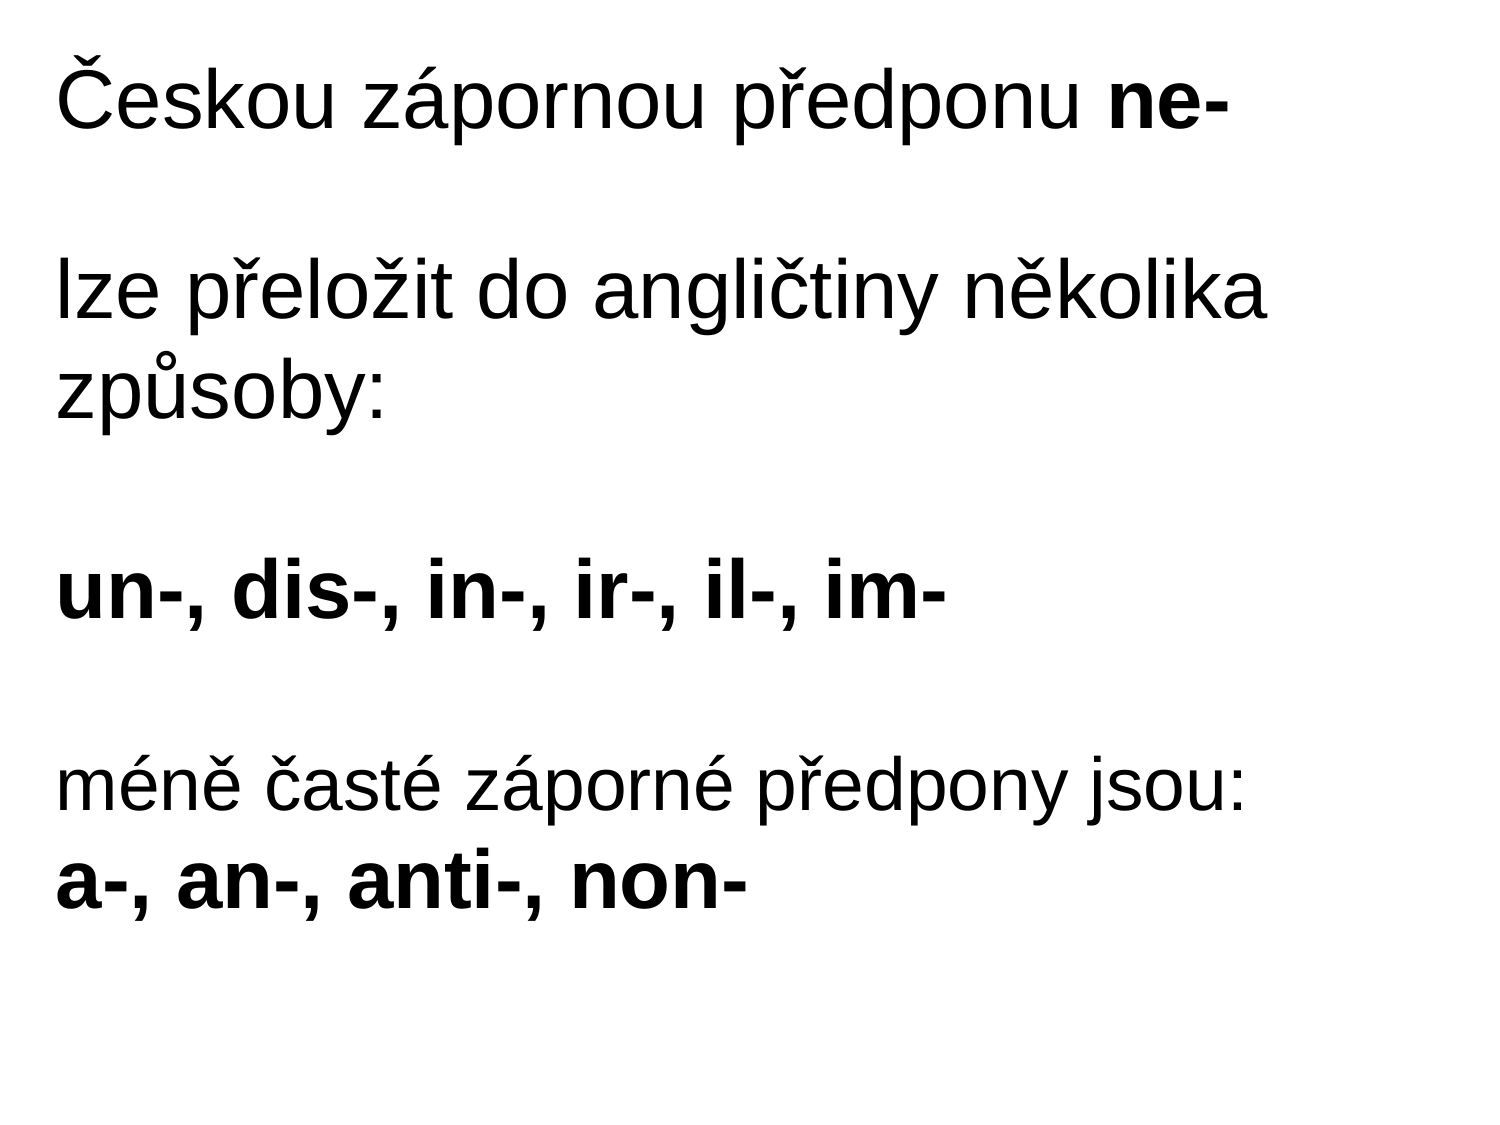

Českou zápornou předponu ne-
lze přeložit do angličtiny několika způsoby:
un-, dis-, in-, ir-, il-, im-
méně časté záporné předpony jsou:
a-, an-, anti-, non-